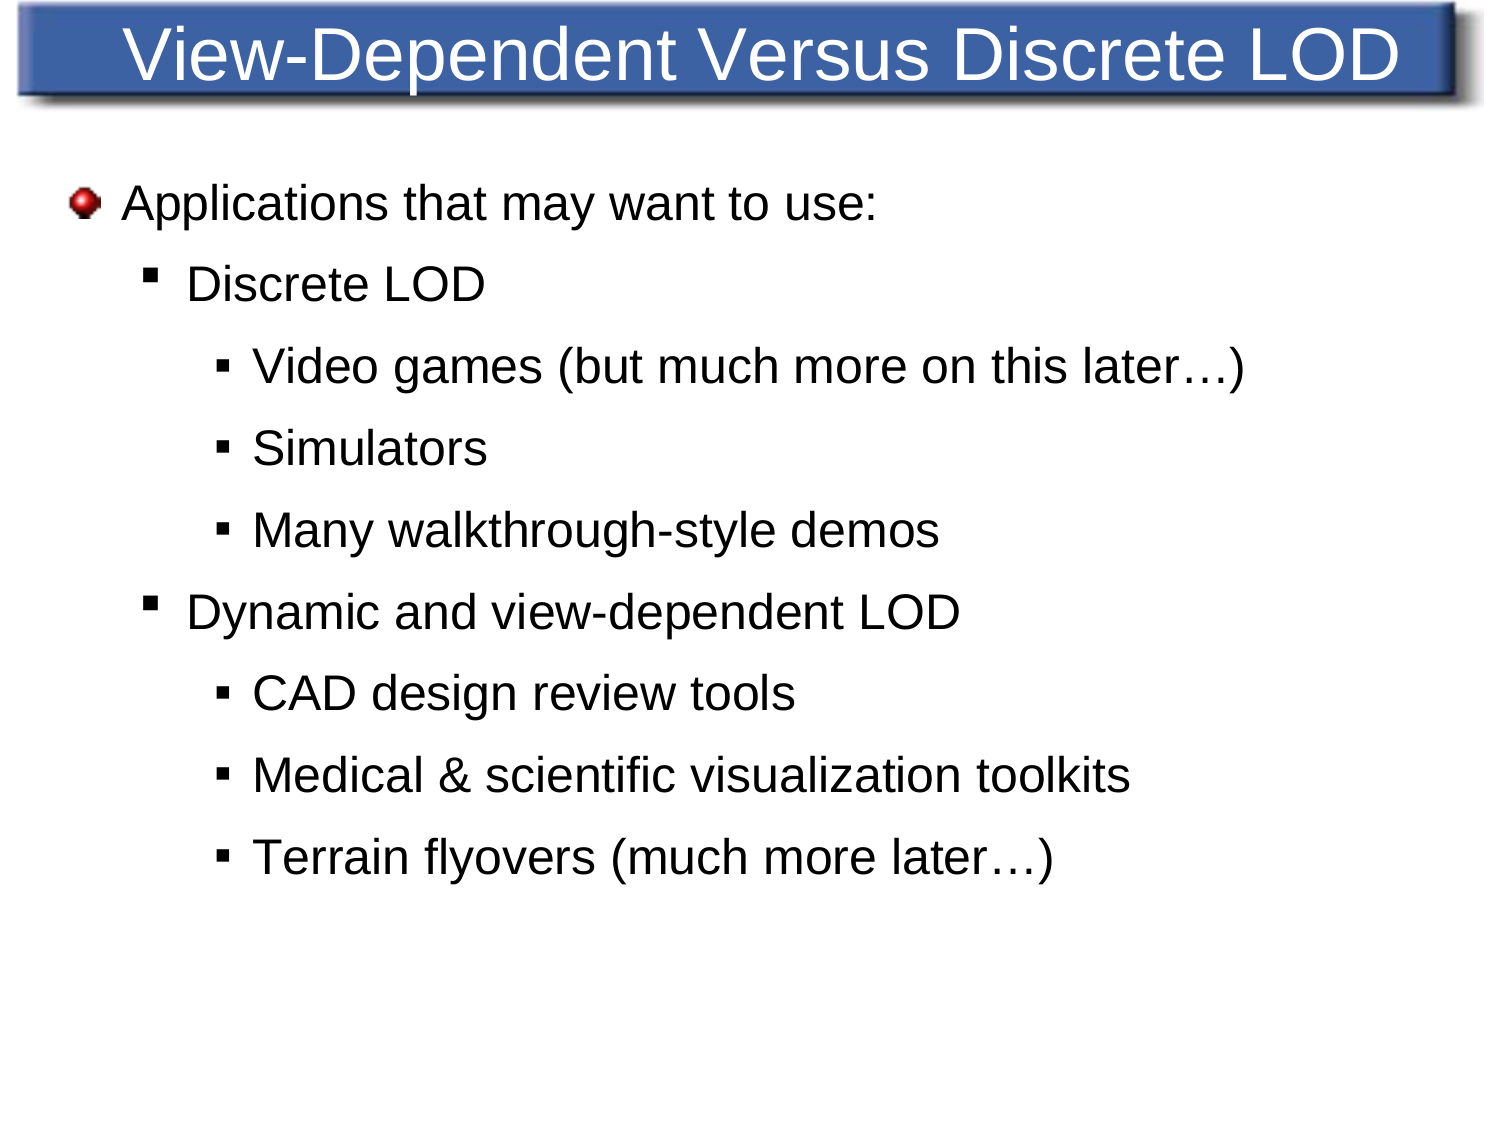

# View-Dependent Versus Discrete LOD
Applications that may want to use:
Discrete LOD
Video games (but much more on this later…)
Simulators
Many walkthrough-style demos
Dynamic and view-dependent LOD
CAD design review tools
Medical & scientific visualization toolkits
Terrain flyovers (much more later…)